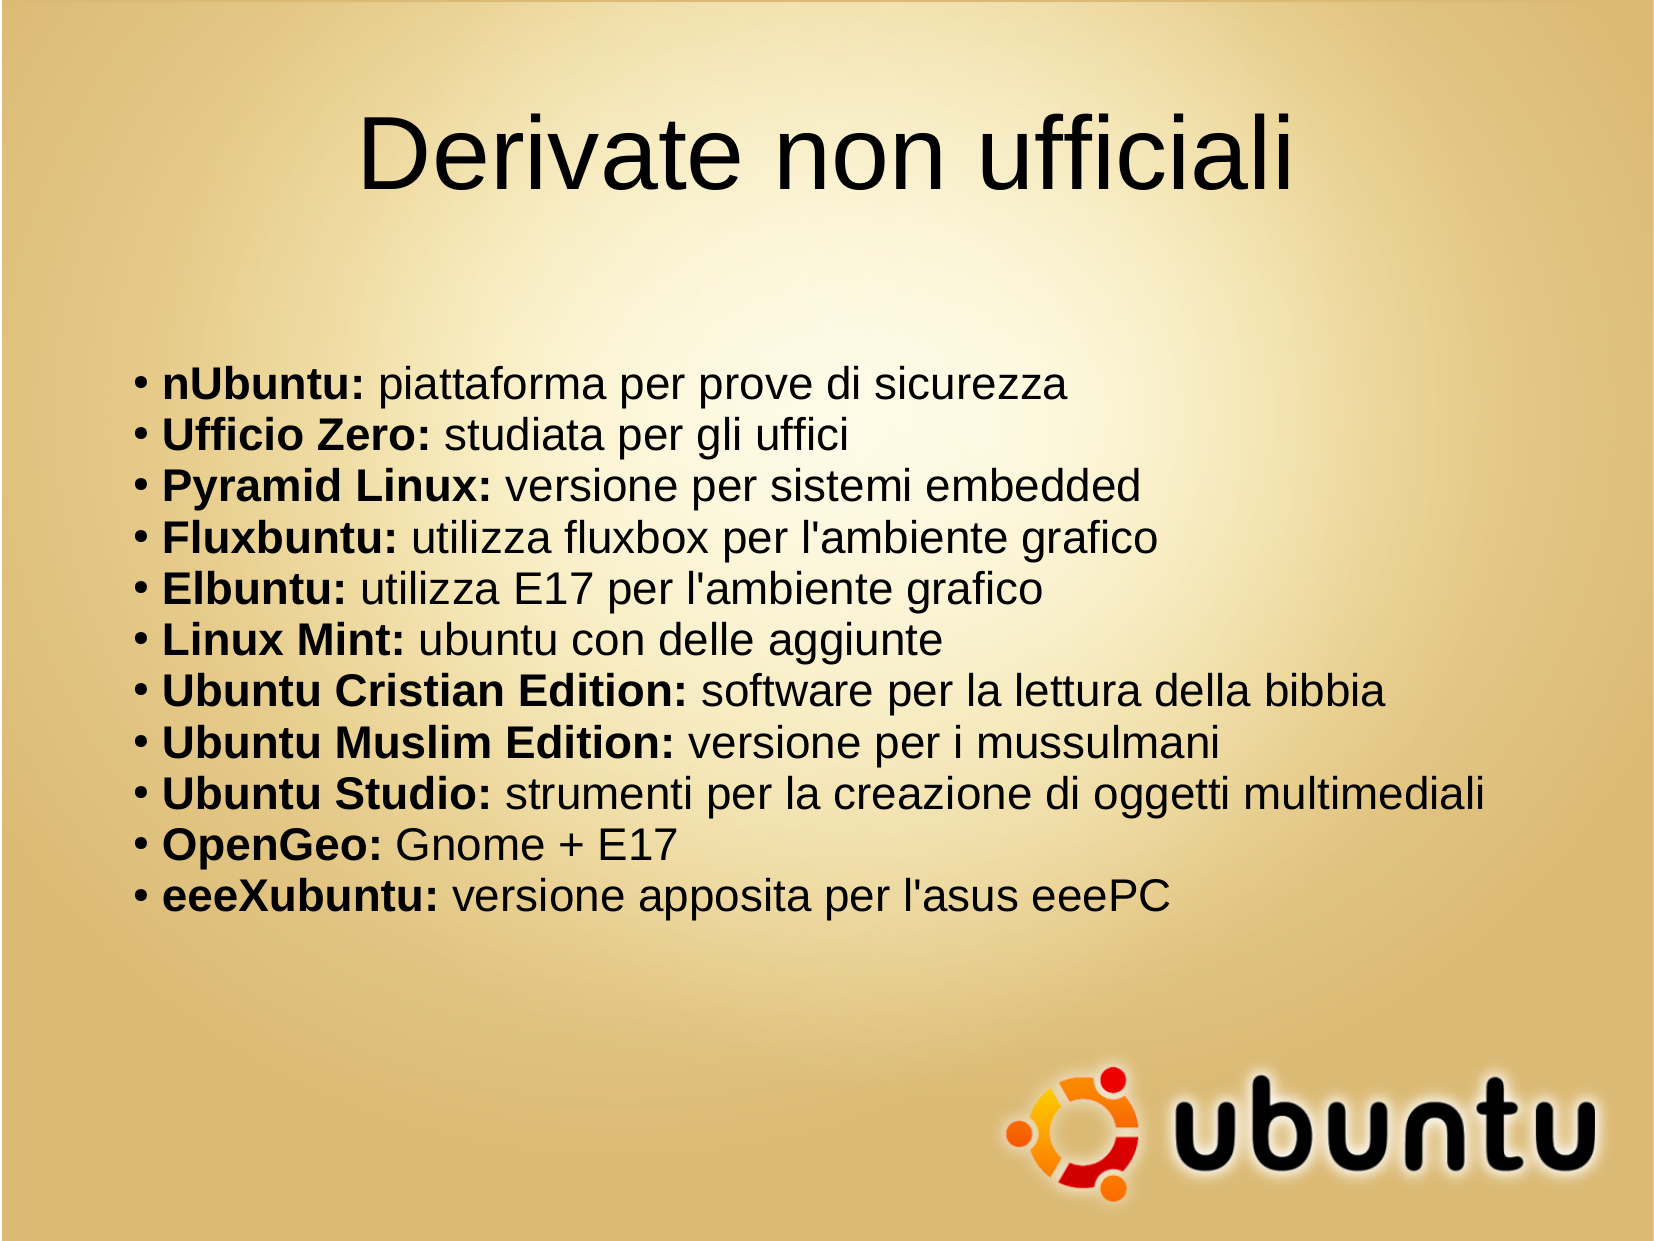

# Derivate non ufficiali
 nUbuntu: piattaforma per prove di sicurezza
 Ufficio Zero: studiata per gli uffici
 Pyramid Linux: versione per sistemi embedded
 Fluxbuntu: utilizza fluxbox per l'ambiente grafico
 Elbuntu: utilizza E17 per l'ambiente grafico
 Linux Mint: ubuntu con delle aggiunte
 Ubuntu Cristian Edition: software per la lettura della bibbia
 Ubuntu Muslim Edition: versione per i mussulmani
 Ubuntu Studio: strumenti per la creazione di oggetti multimediali
 OpenGeo: Gnome + E17
 eeeXubuntu: versione apposita per l'asus eeePC